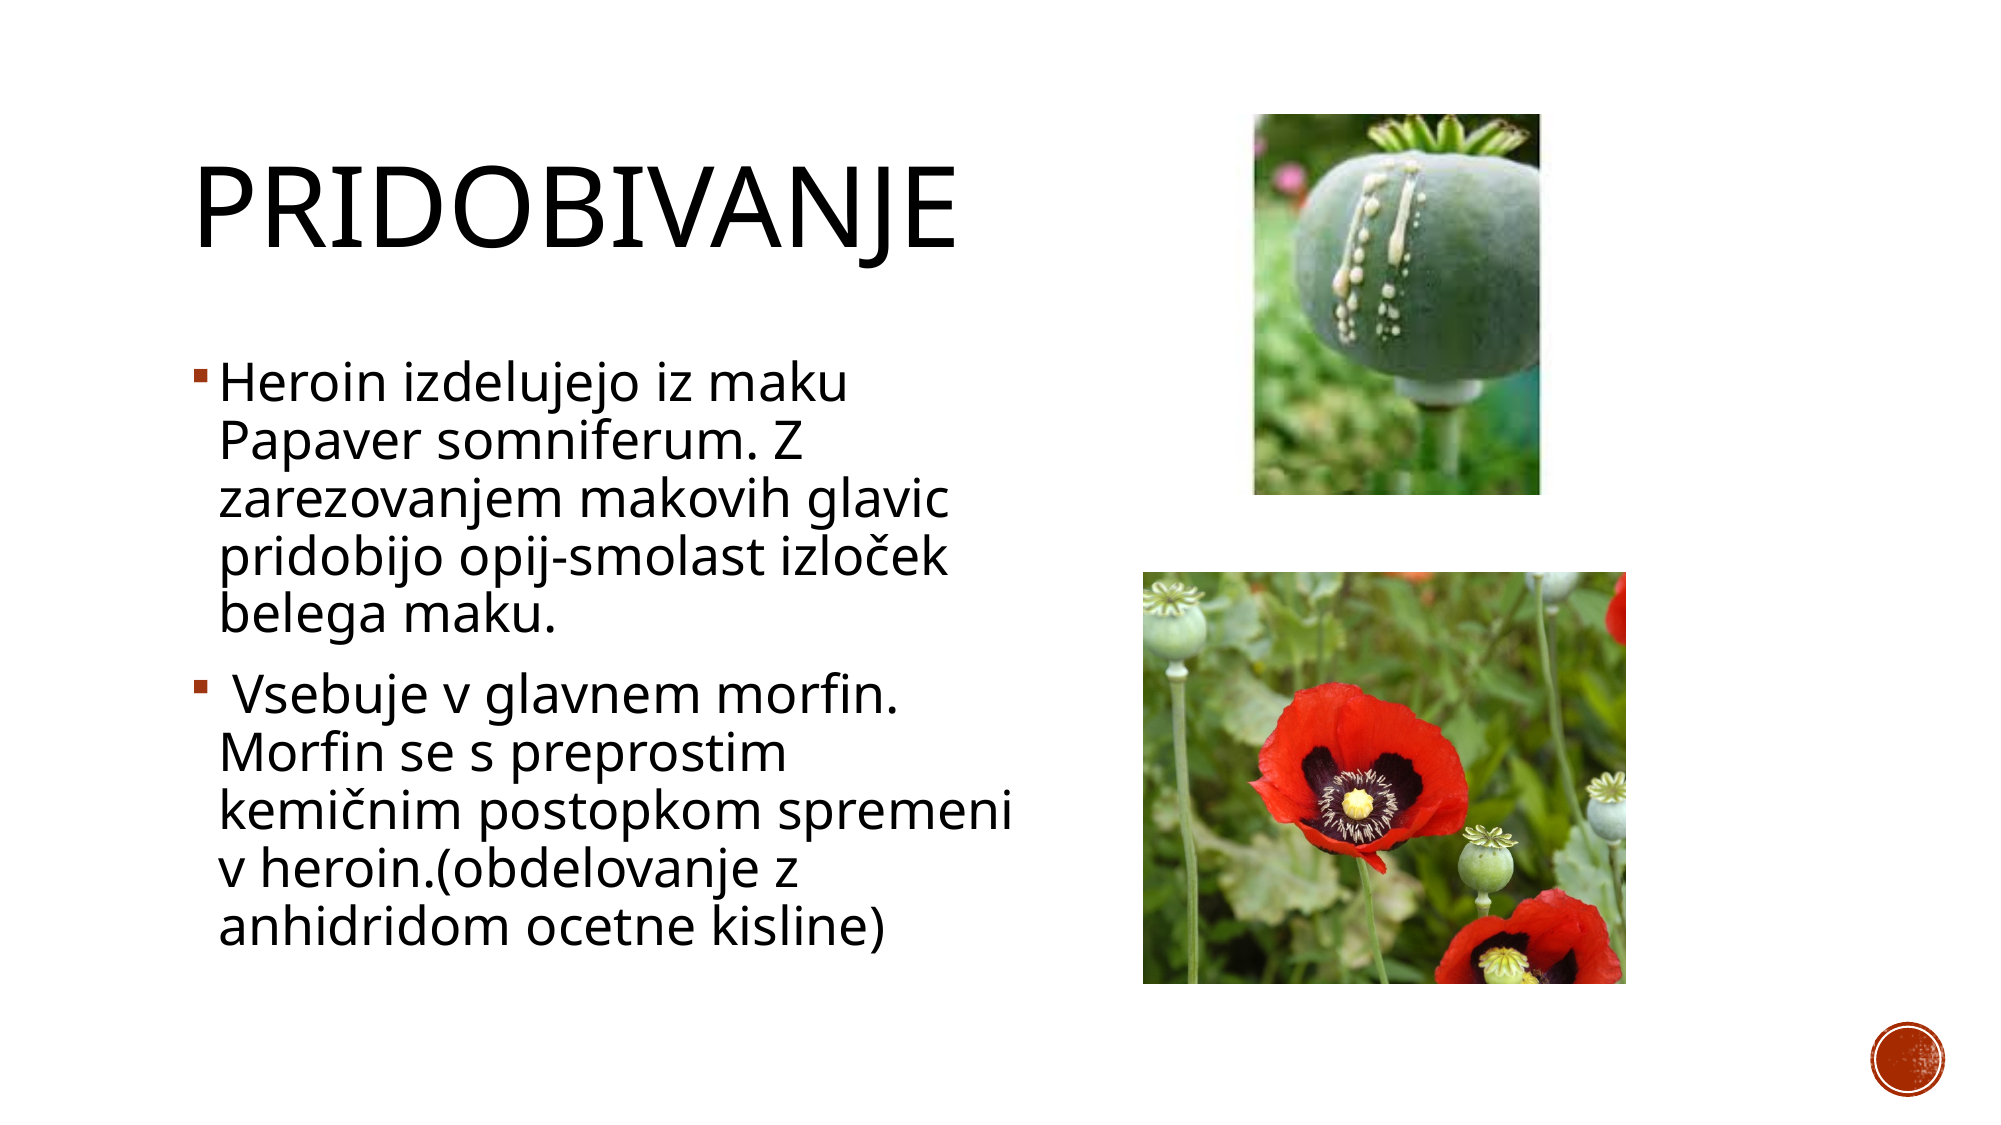

# Pridobivanje
Heroin izdelujejo iz maku Papaver somniferum. Z zarezovanjem makovih glavic pridobijo opij-smolast izloček belega maku.
 Vsebuje v glavnem morfin. Morfin se s preprostim kemičnim postopkom spremeni v heroin.(obdelovanje z anhidridom ocetne kisline)